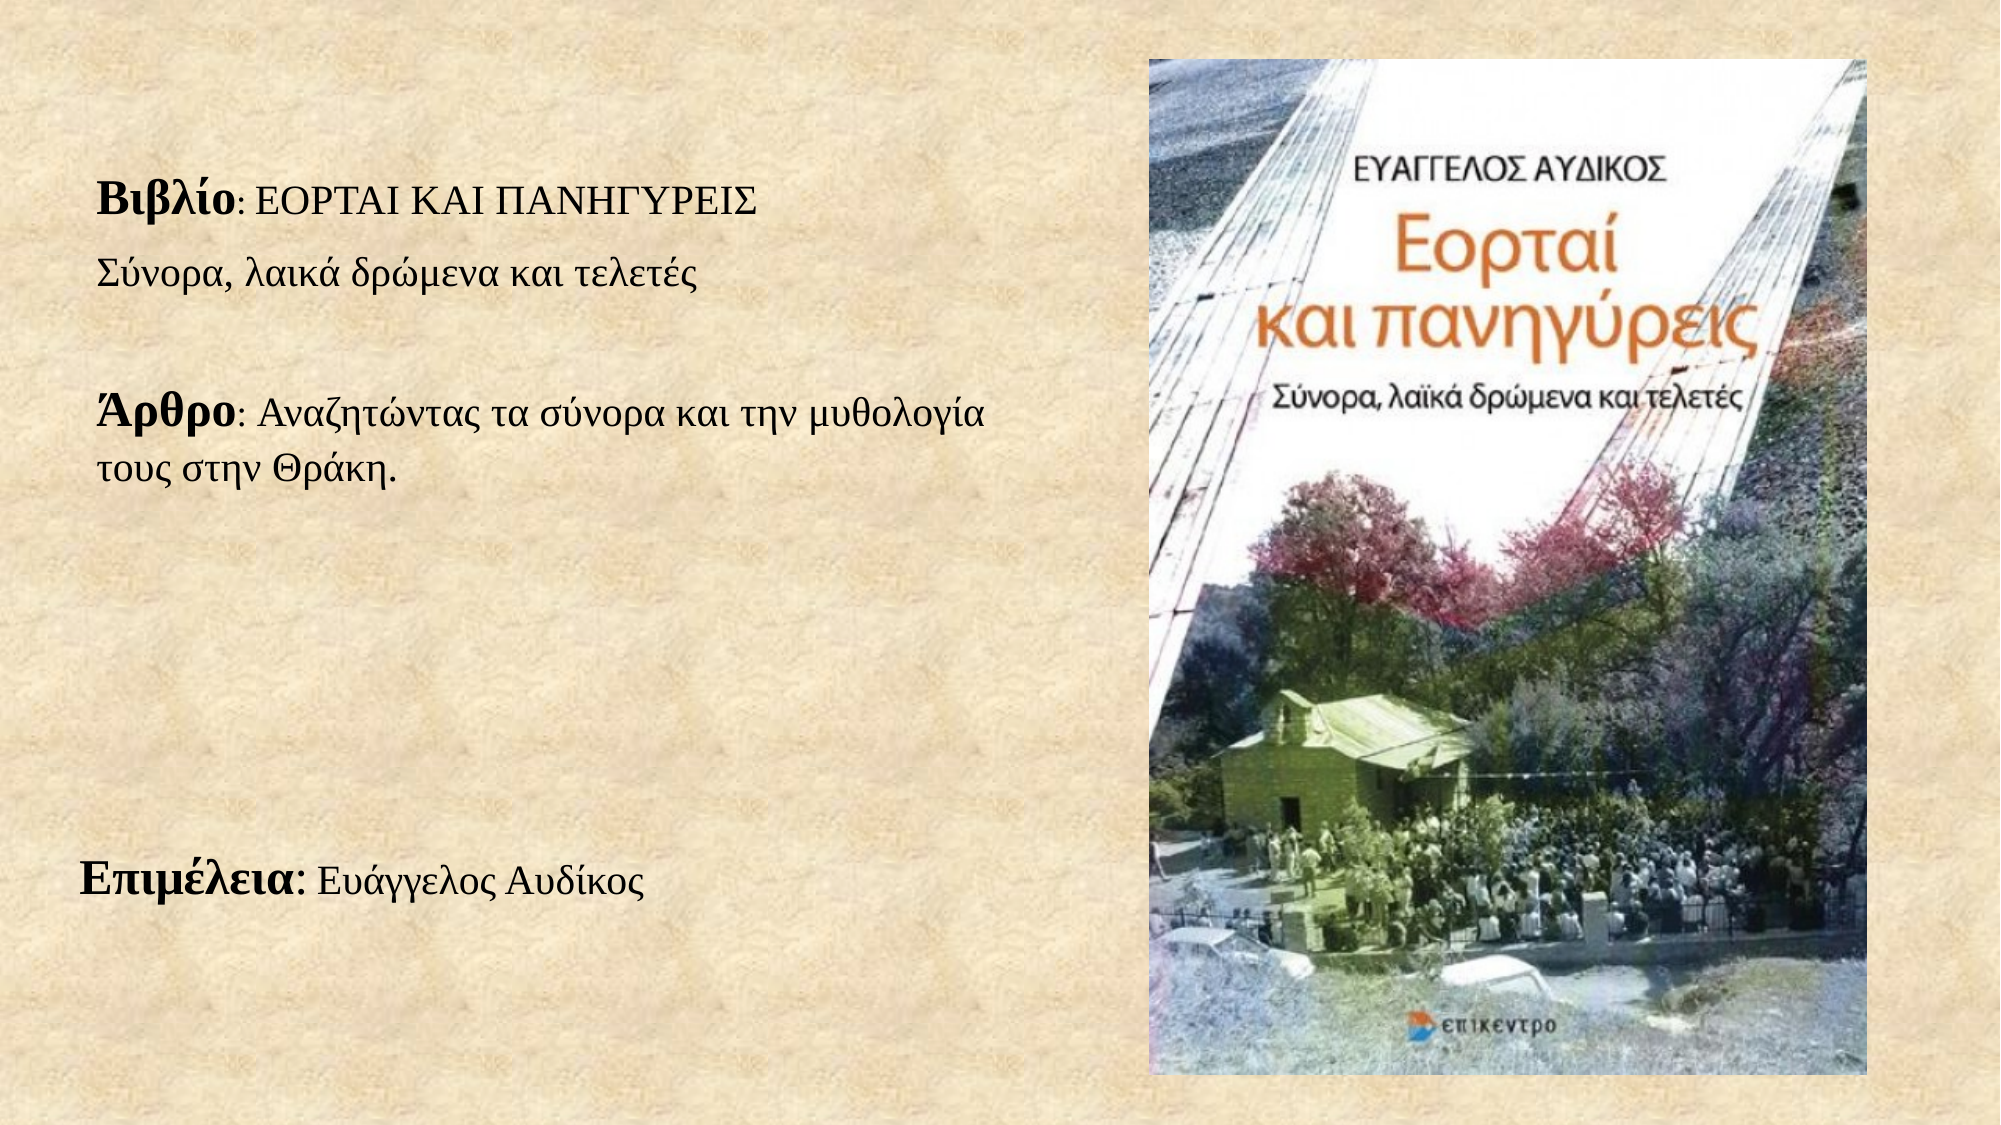

Βιβλίο: ΕΟΡΤΑΙ ΚΑΙ ΠΑΝΗΓΥΡΕΙΣ
Σύνορα, λαικά δρώμενα και τελετές
Άρθρο: Αναζητώντας τα σύνορα και την μυθολογία τους στην Θράκη.
Επιμέλεια: Ευάγγελος Αυδίκος